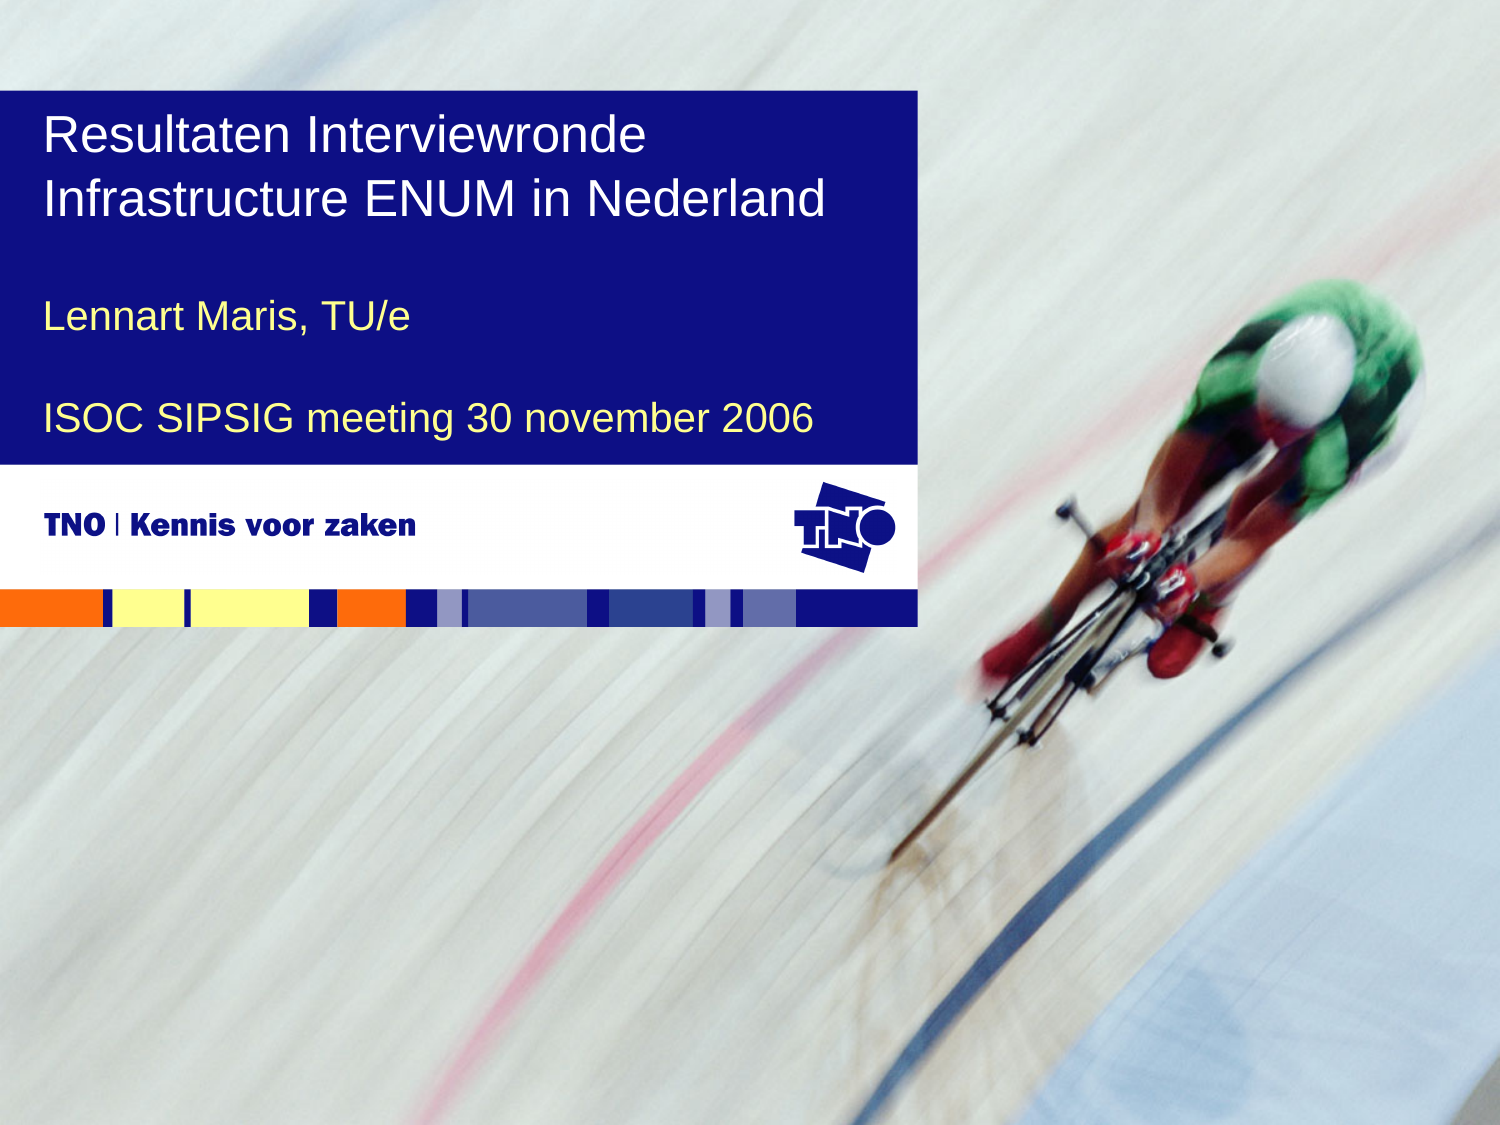

Resultaten Interviewronde Infrastructure ENUM in Nederland
# Lennart Maris, TU/e ISOC SIPSIG meeting 30 november 2006